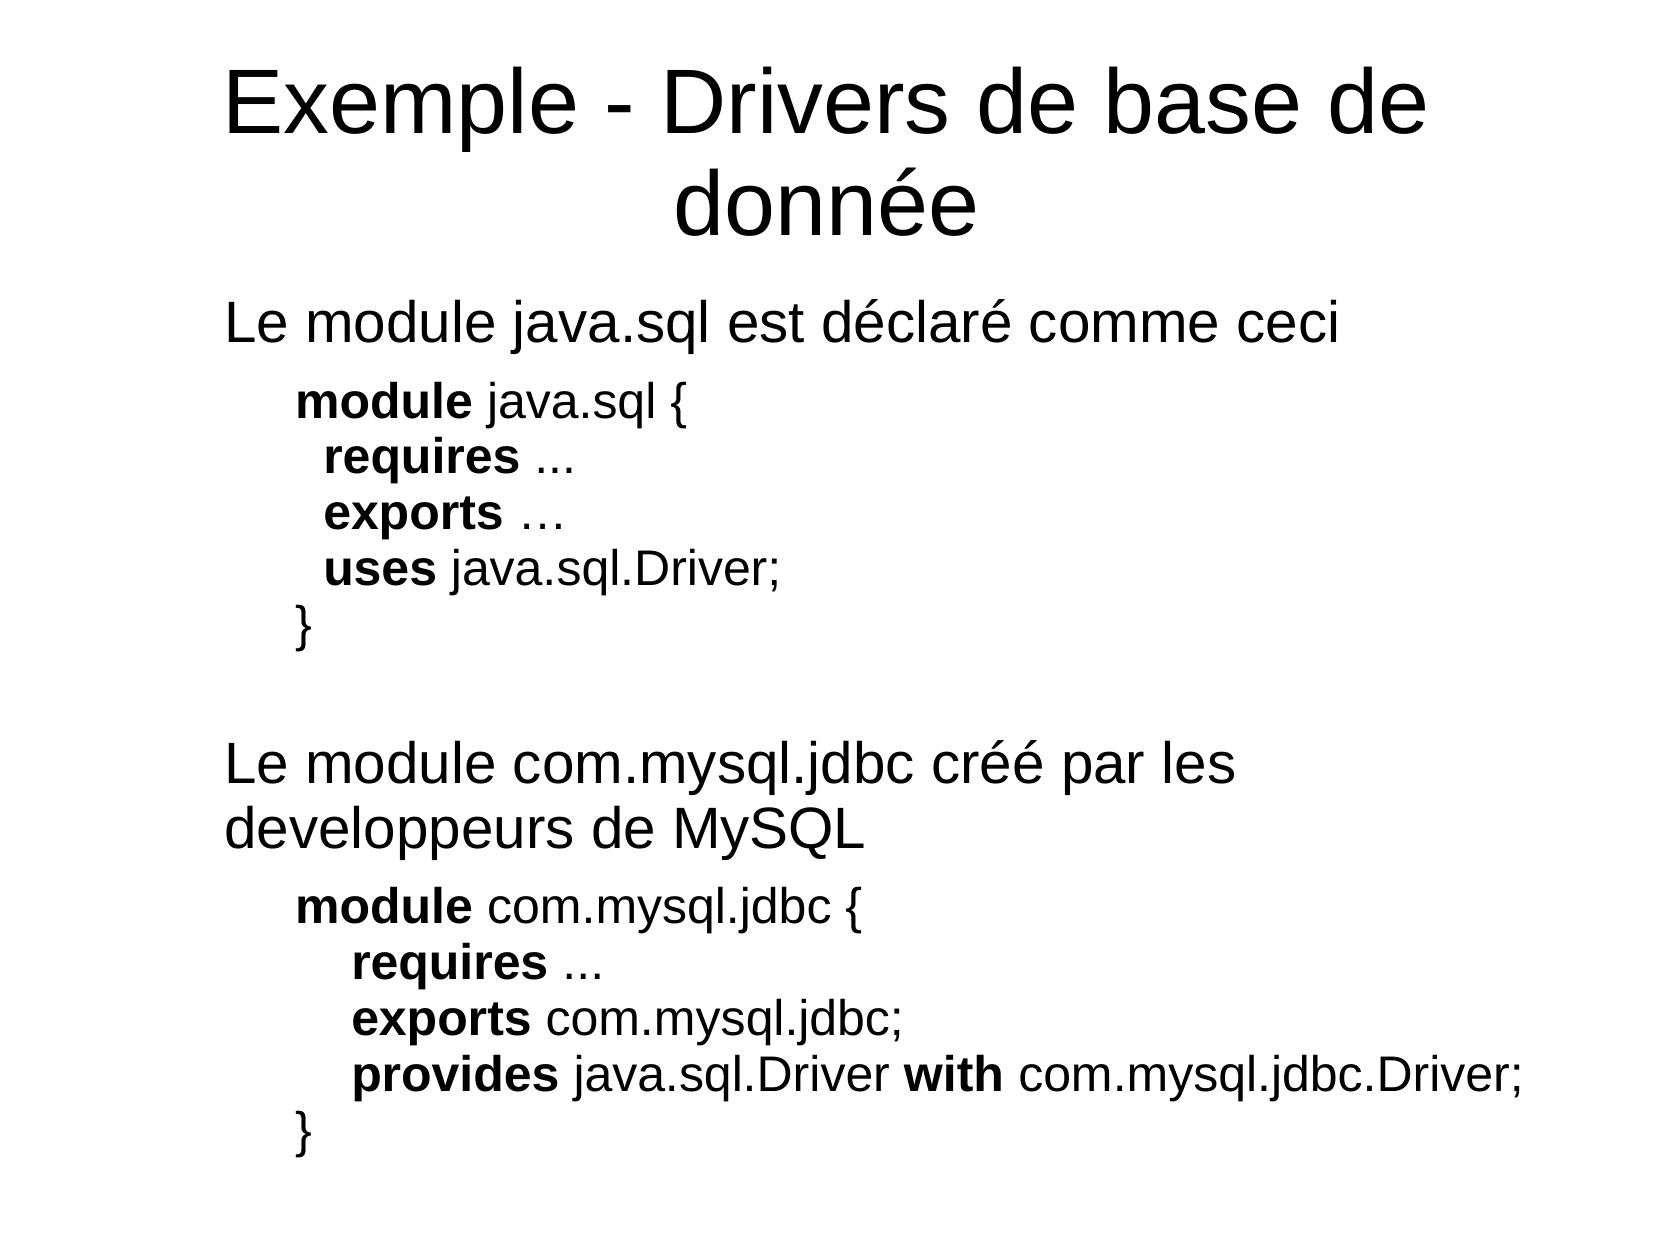

# Exemple - Drivers de base de donnée
Le module java.sql est déclaré comme ceci
module java.sql {
 requires ...
 exports …
 uses java.sql.Driver;
}
Le module com.mysql.jdbc créé par les developpeurs de MySQL
module com.mysql.jdbc {
 requires ...
 exports com.mysql.jdbc;
 provides java.sql.Driver with com.mysql.jdbc.Driver;
}